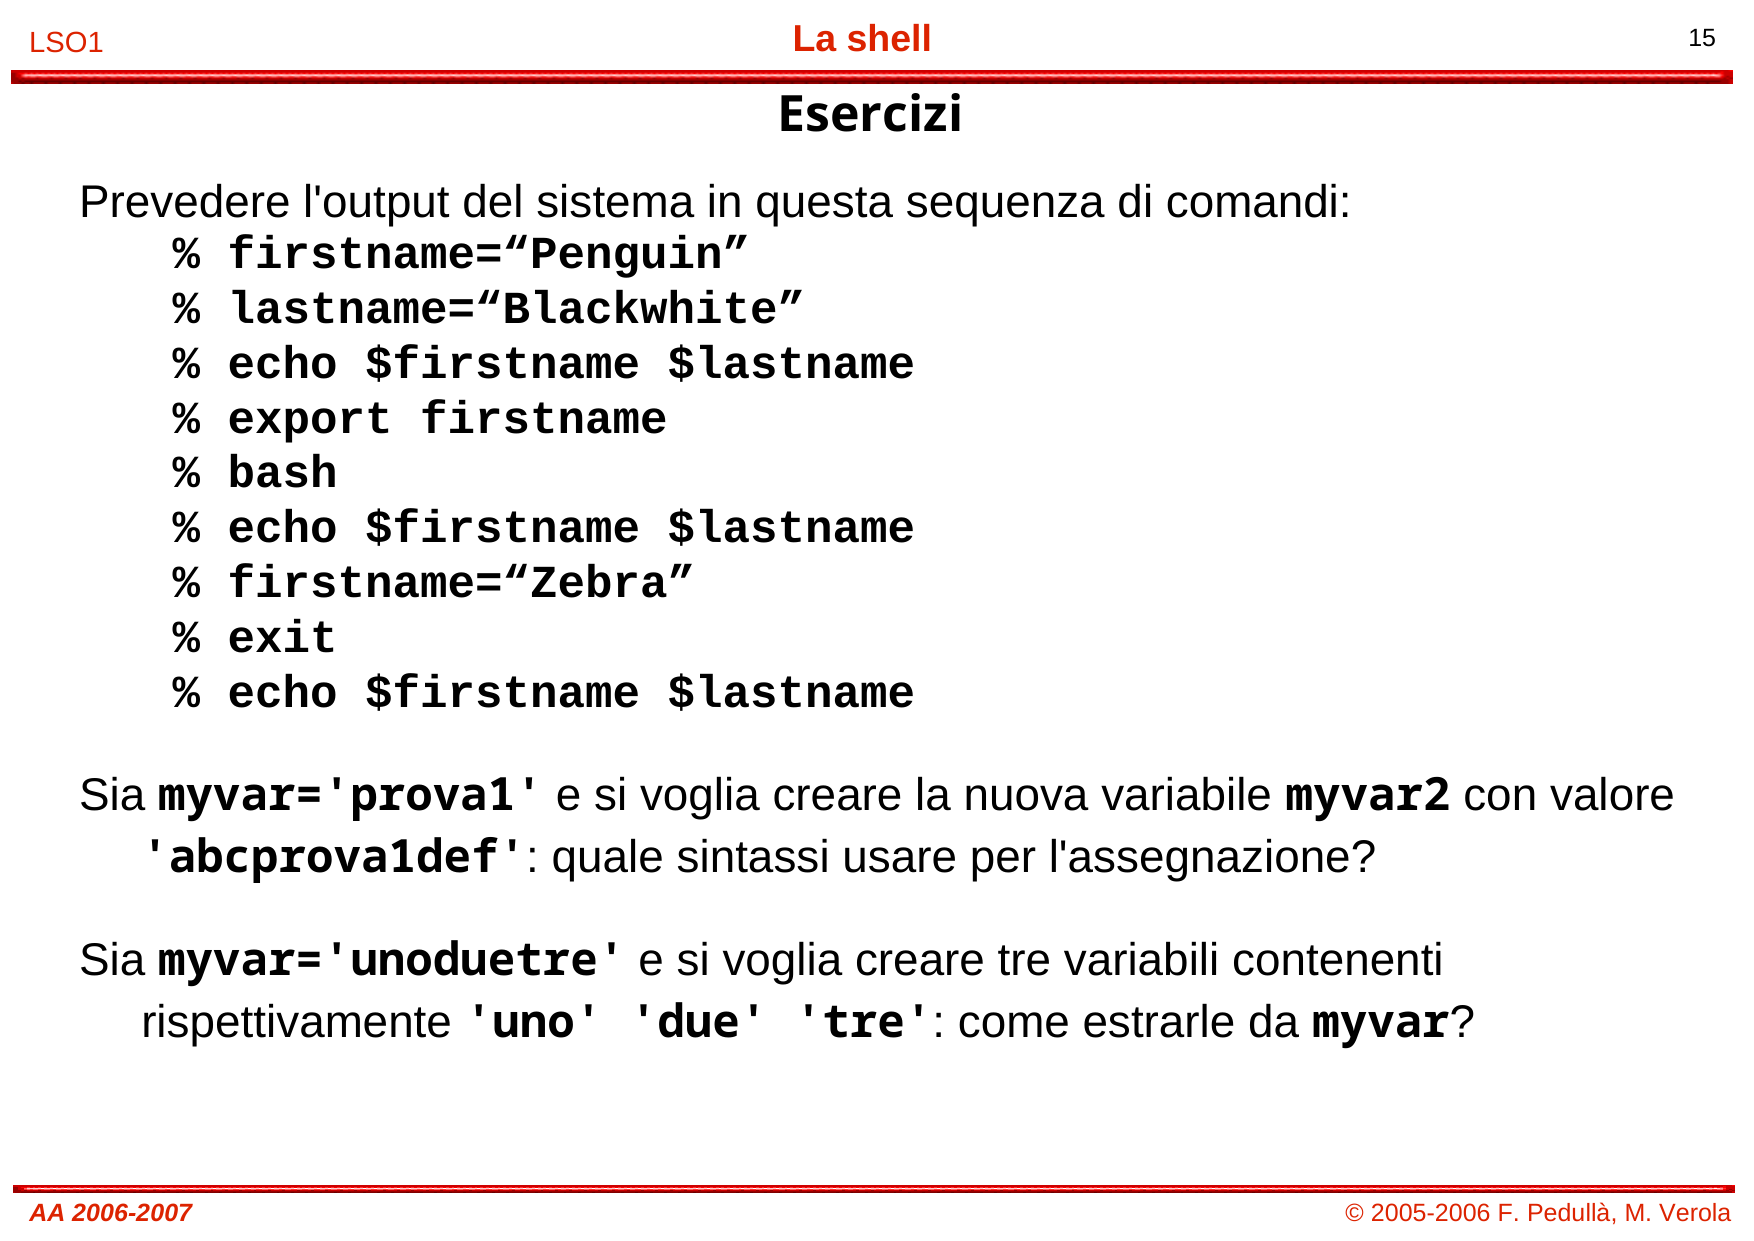

# Esercizi
Prevedere l'output del sistema in questa sequenza di comandi:
% firstname=“Penguin”
% lastname=“Blackwhite”
% echo $firstname $lastname
% export firstname
% bash
% echo $firstname $lastname
% firstname=“Zebra”
% exit
% echo $firstname $lastname
Sia myvar='prova1' e si voglia creare la nuova variabile myvar2 con valore 'abcprova1def': quale sintassi usare per l'assegnazione?
Sia myvar='unoduetre' e si voglia creare tre variabili contenenti rispettivamente 'uno' 'due' 'tre': come estrarle da myvar?